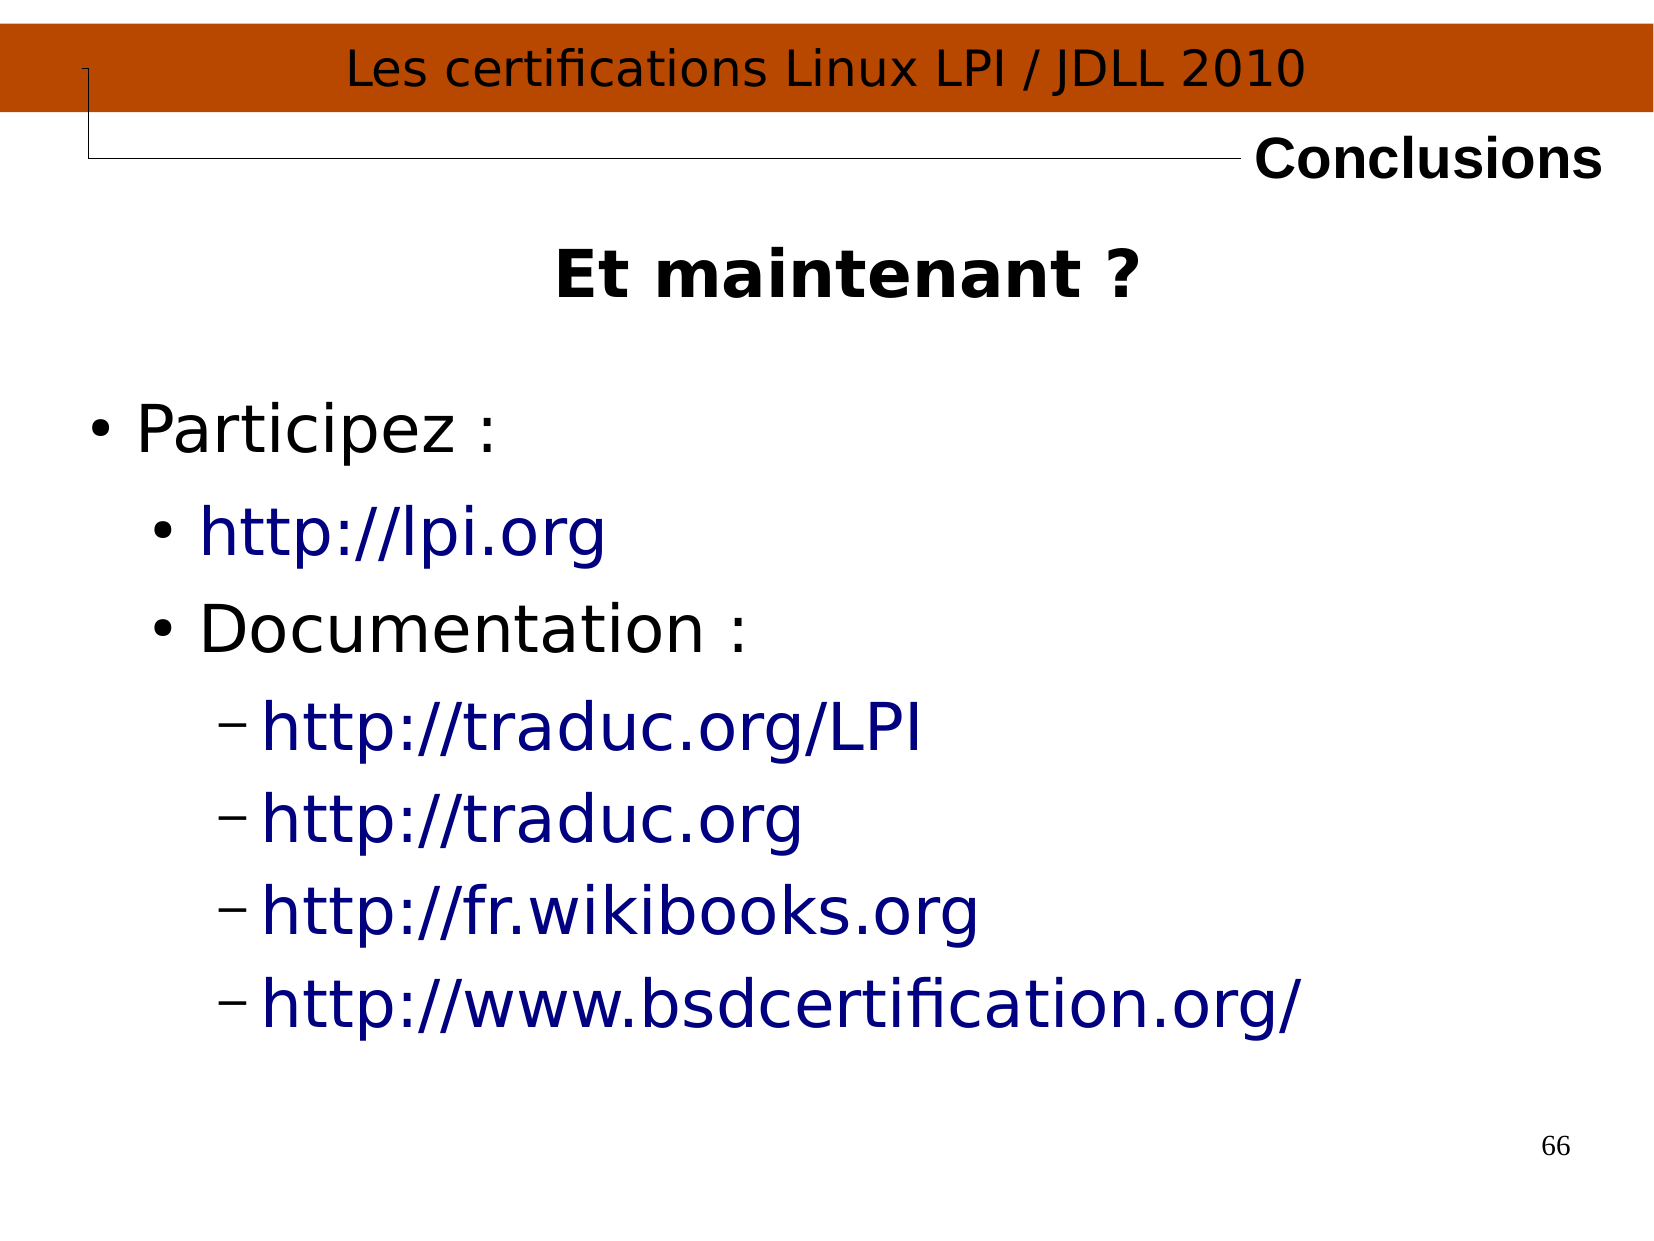

# Les certifications Linux LPI / JDLL 2010
Conclusions
Et maintenant ?
Participez :
http://lpi.org
Documentation :
http://traduc.org/LPI
http://traduc.org
http://fr.wikibooks.org
http://www.bsdcertification.org/
66